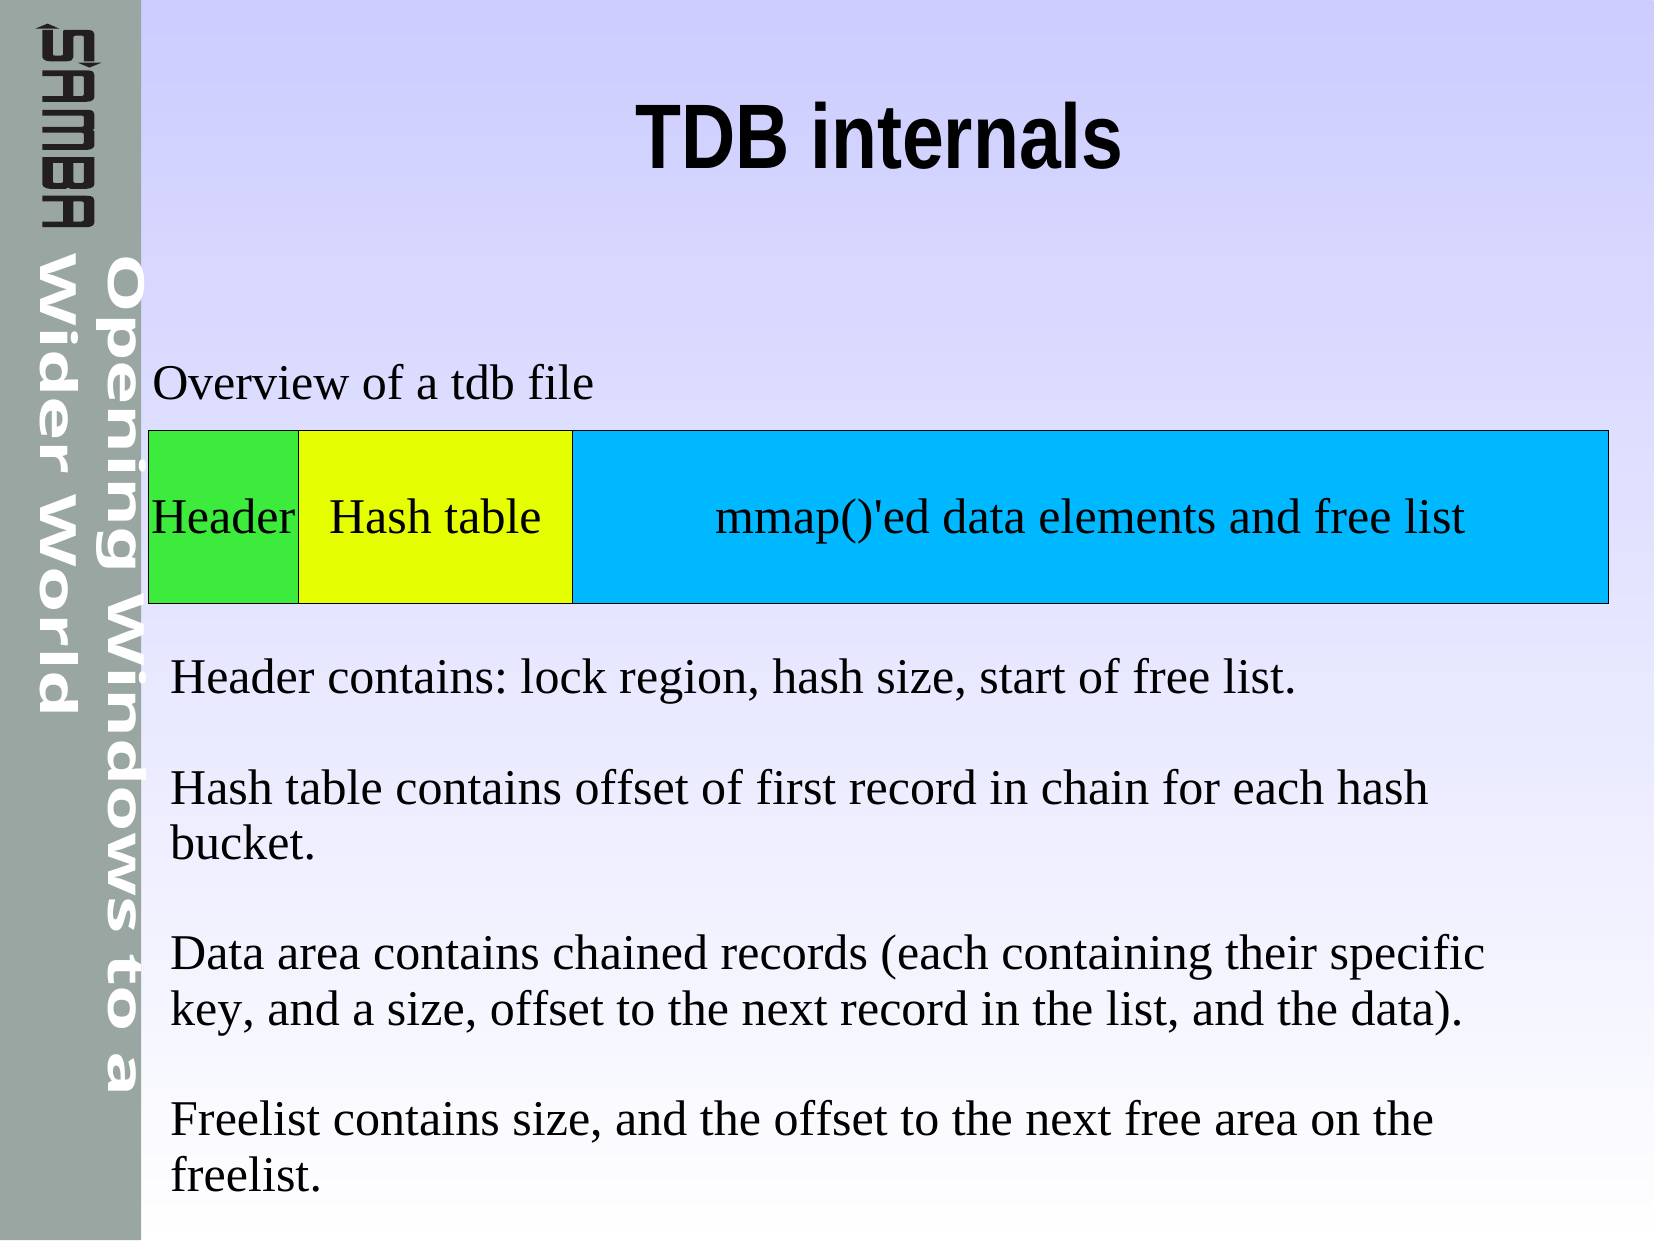

# TDB internals
Overview of a tdb file
Header
Hash table
mmap()'ed data elements and free list
Header contains: lock region, hash size, start of free list.
Hash table contains offset of first record in chain for each hash bucket.
Data area contains chained records (each containing their specific key, and a size, offset to the next record in the list, and the data).
Freelist contains size, and the offset to the next free area on the freelist.